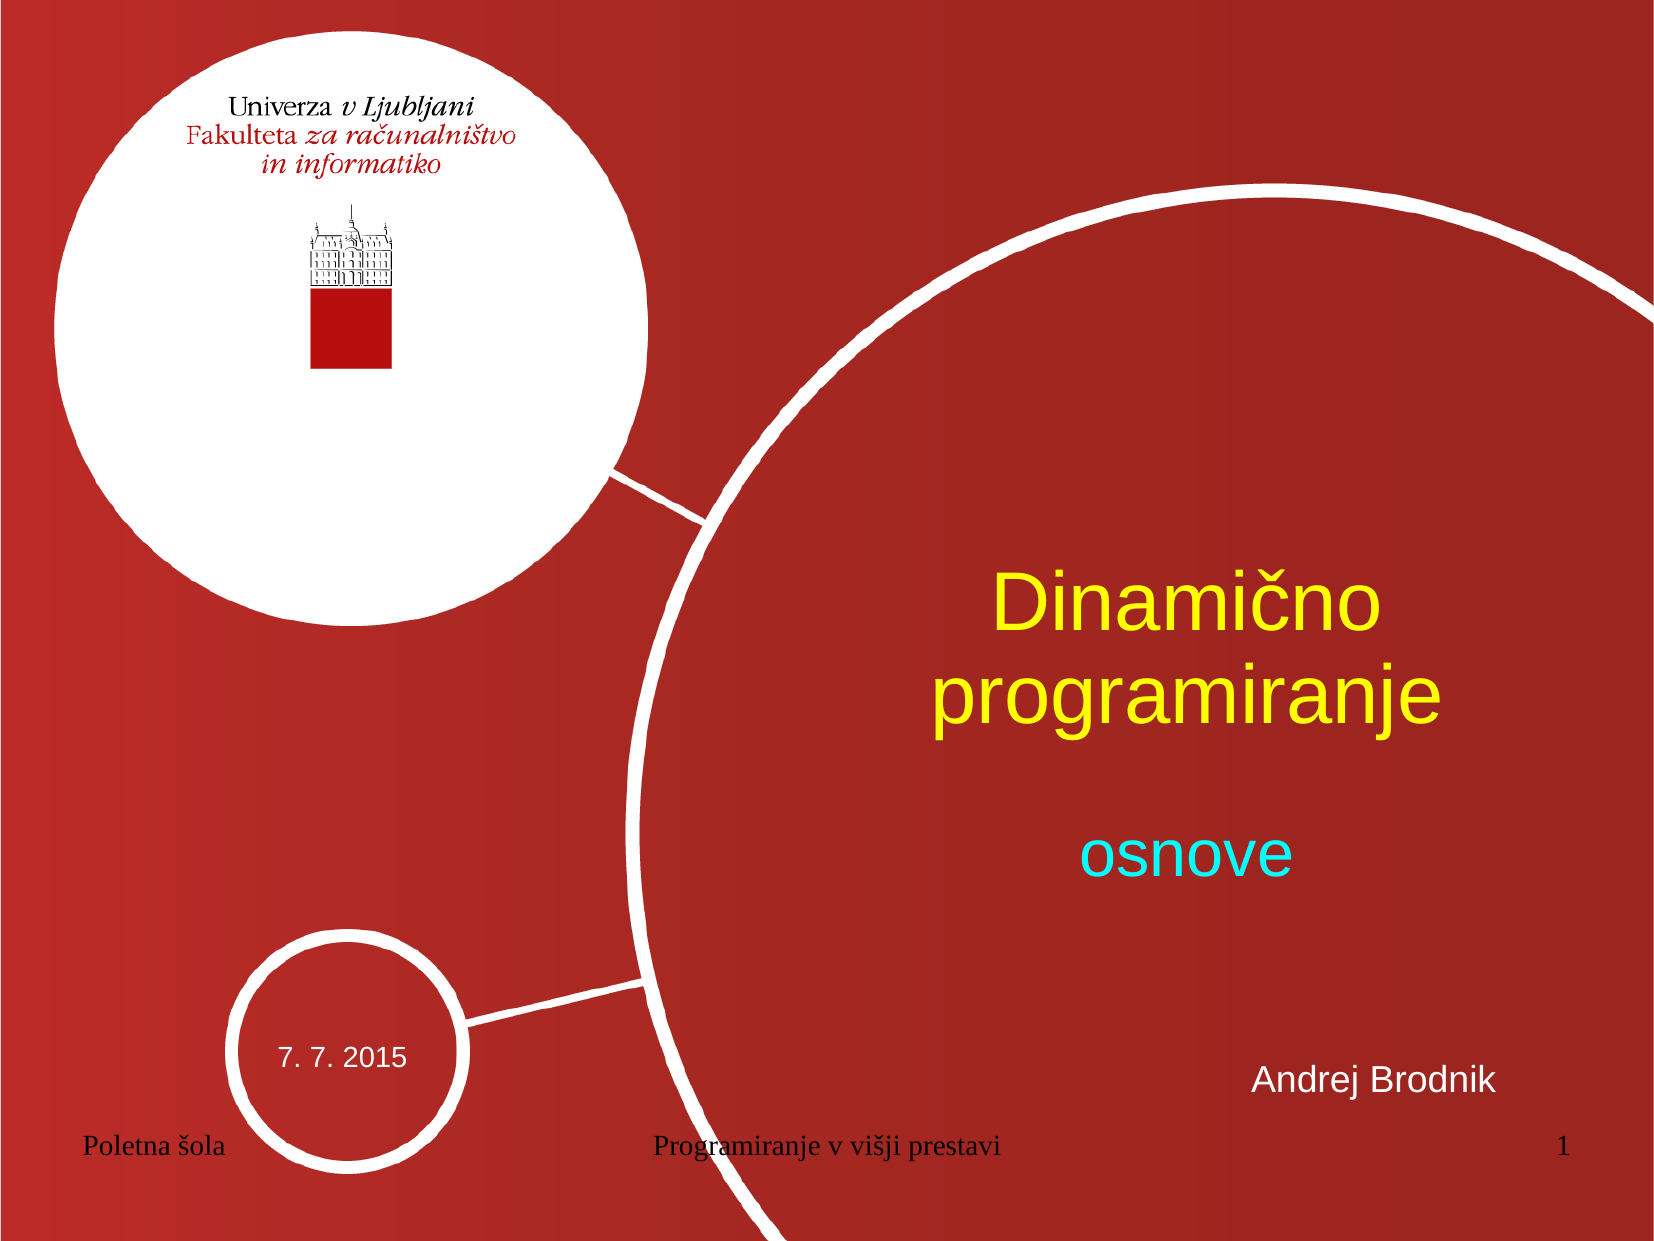

# Dinamično programiranje
osnove
7. 7. 2015
 Andrej Brodnik
Poletna šola
Programiranje v višji prestavi
1